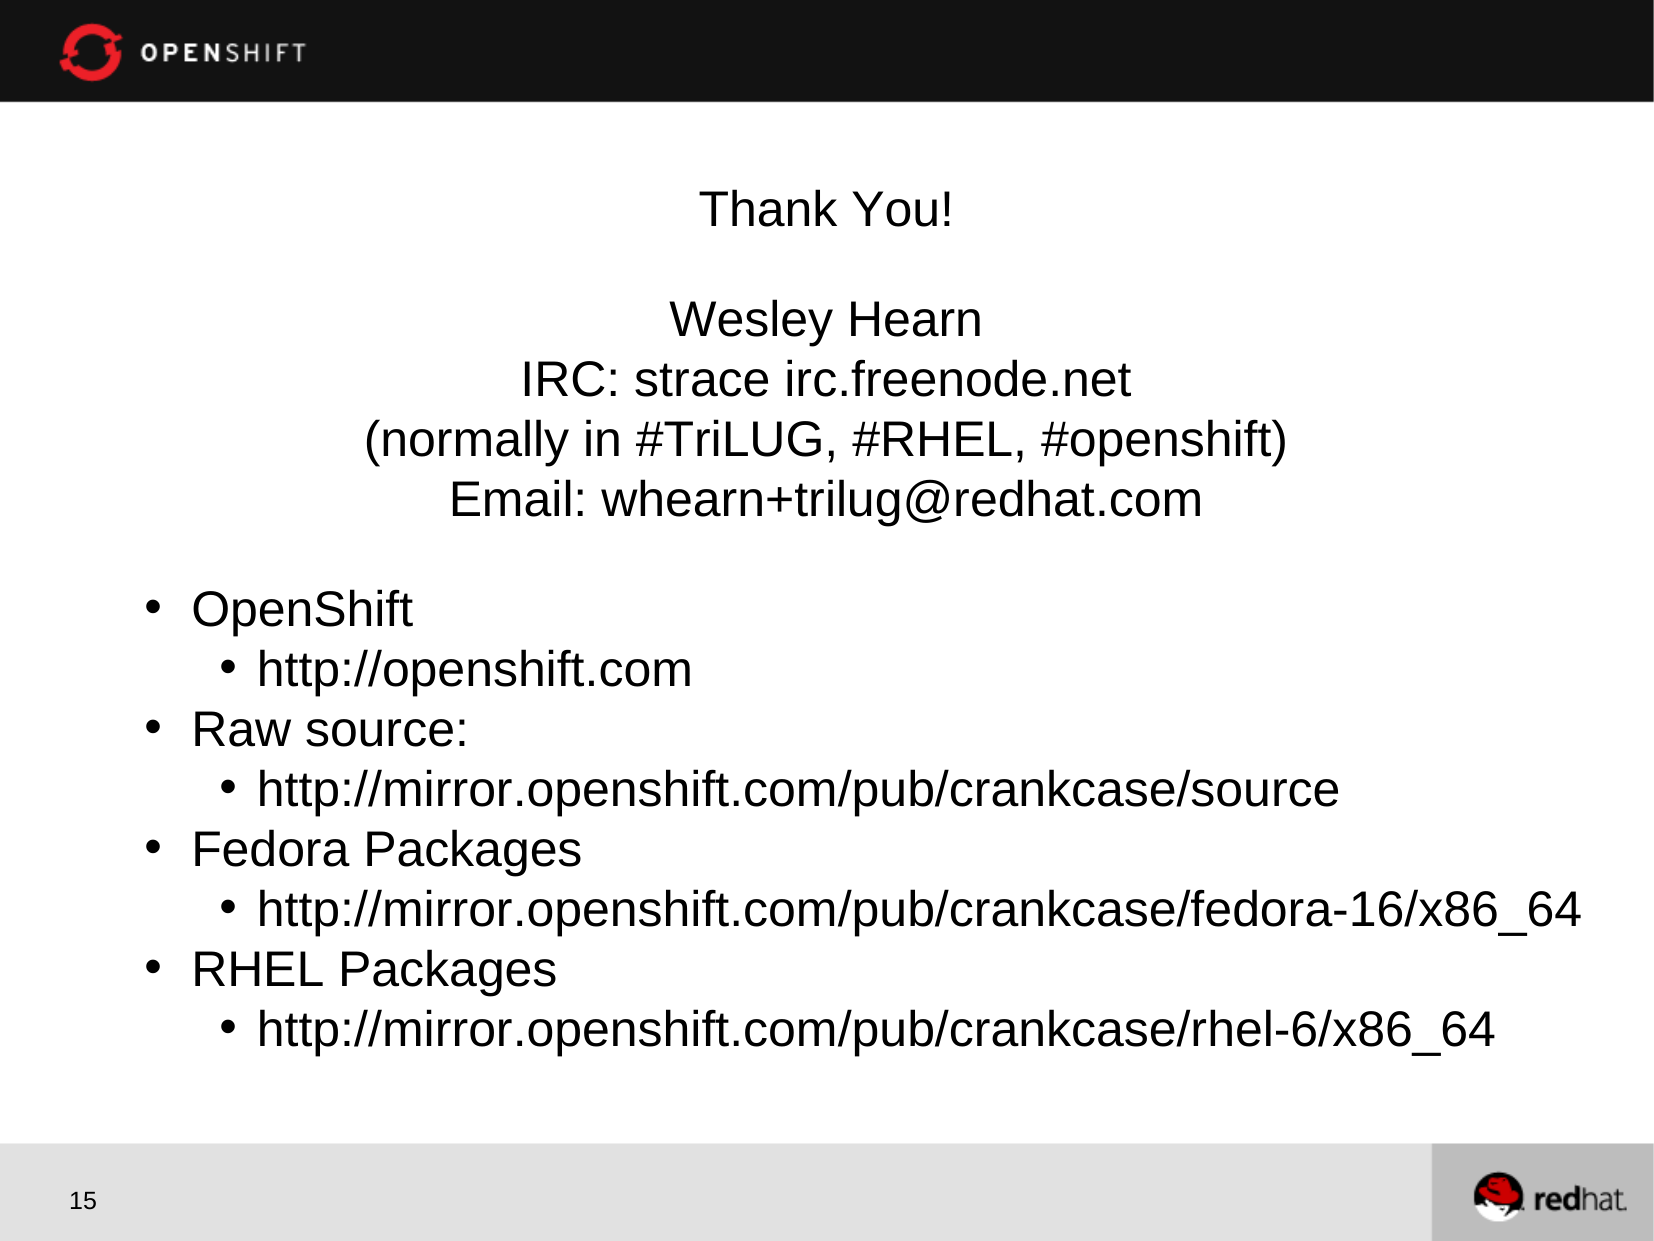

Thank You!
Wesley Hearn
IRC: strace irc.freenode.net
(normally in #TriLUG, #RHEL, #openshift)
Email: whearn+trilug@redhat.com
OpenShift
http://openshift.com
Raw source:
http://mirror.openshift.com/pub/crankcase/source
Fedora Packages
http://mirror.openshift.com/pub/crankcase/fedora-16/x86_64
RHEL Packages
http://mirror.openshift.com/pub/crankcase/rhel-6/x86_64